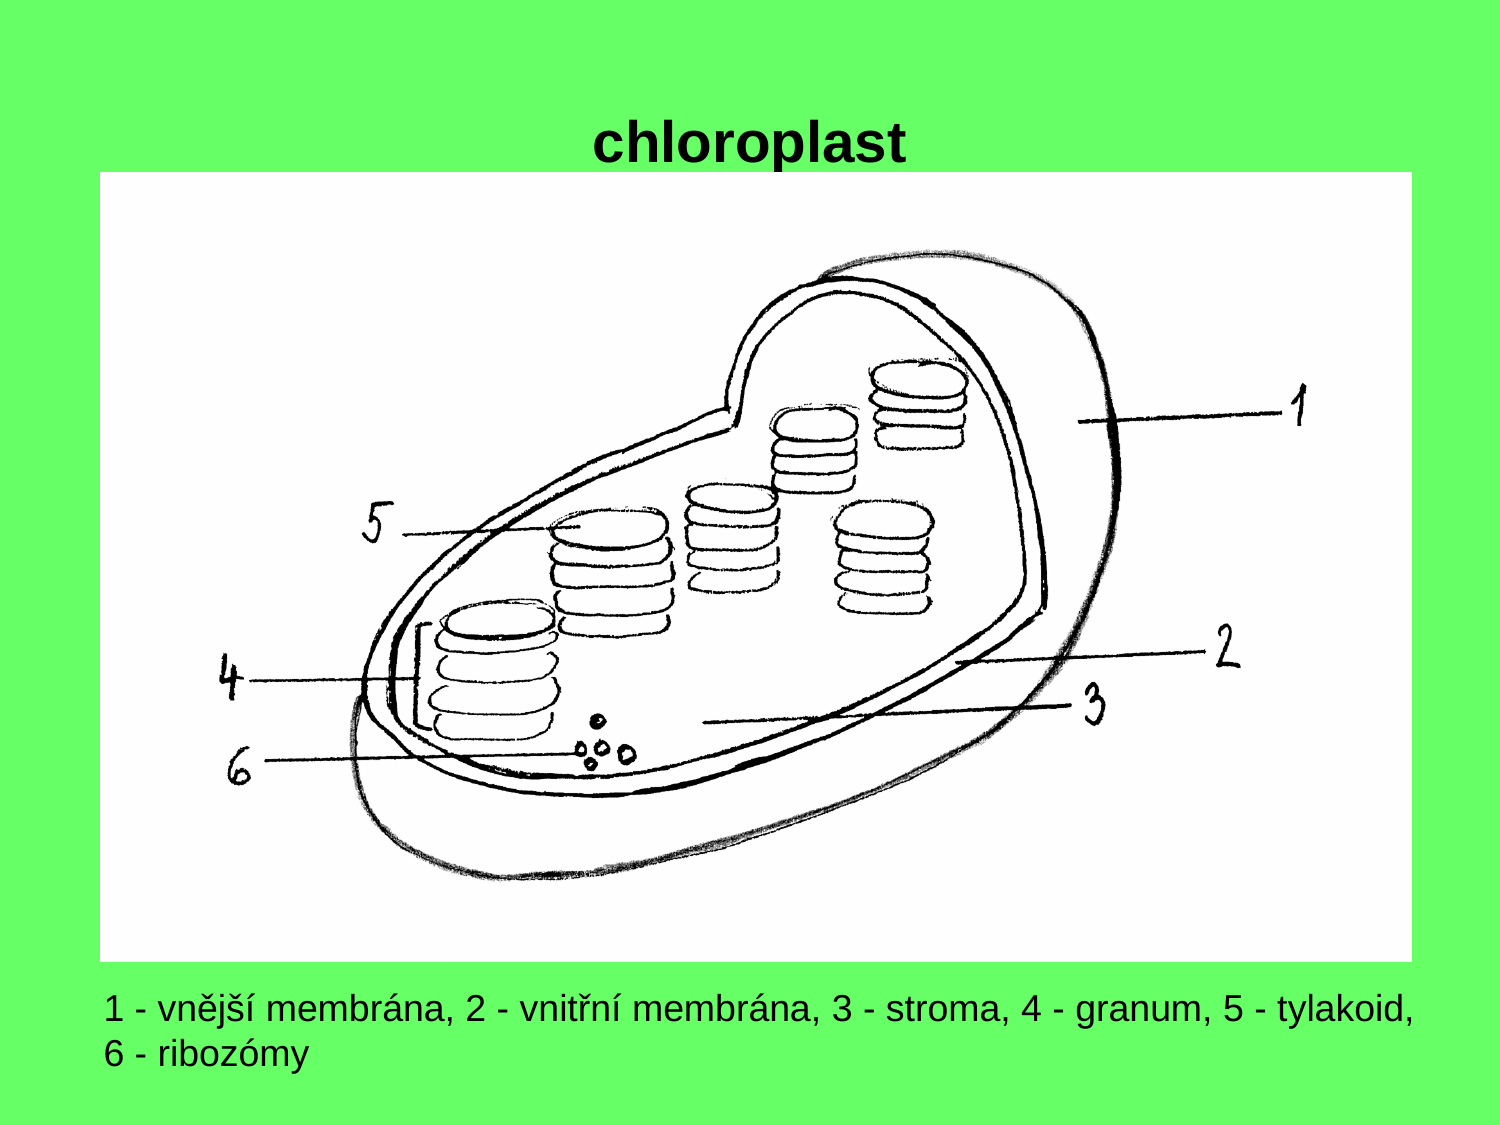

# chloroplast
1 - vnější membrána, 2 - vnitřní membrána, 3 - stroma, 4 - granum, 5 - tylakoid, 6 - ribozómy